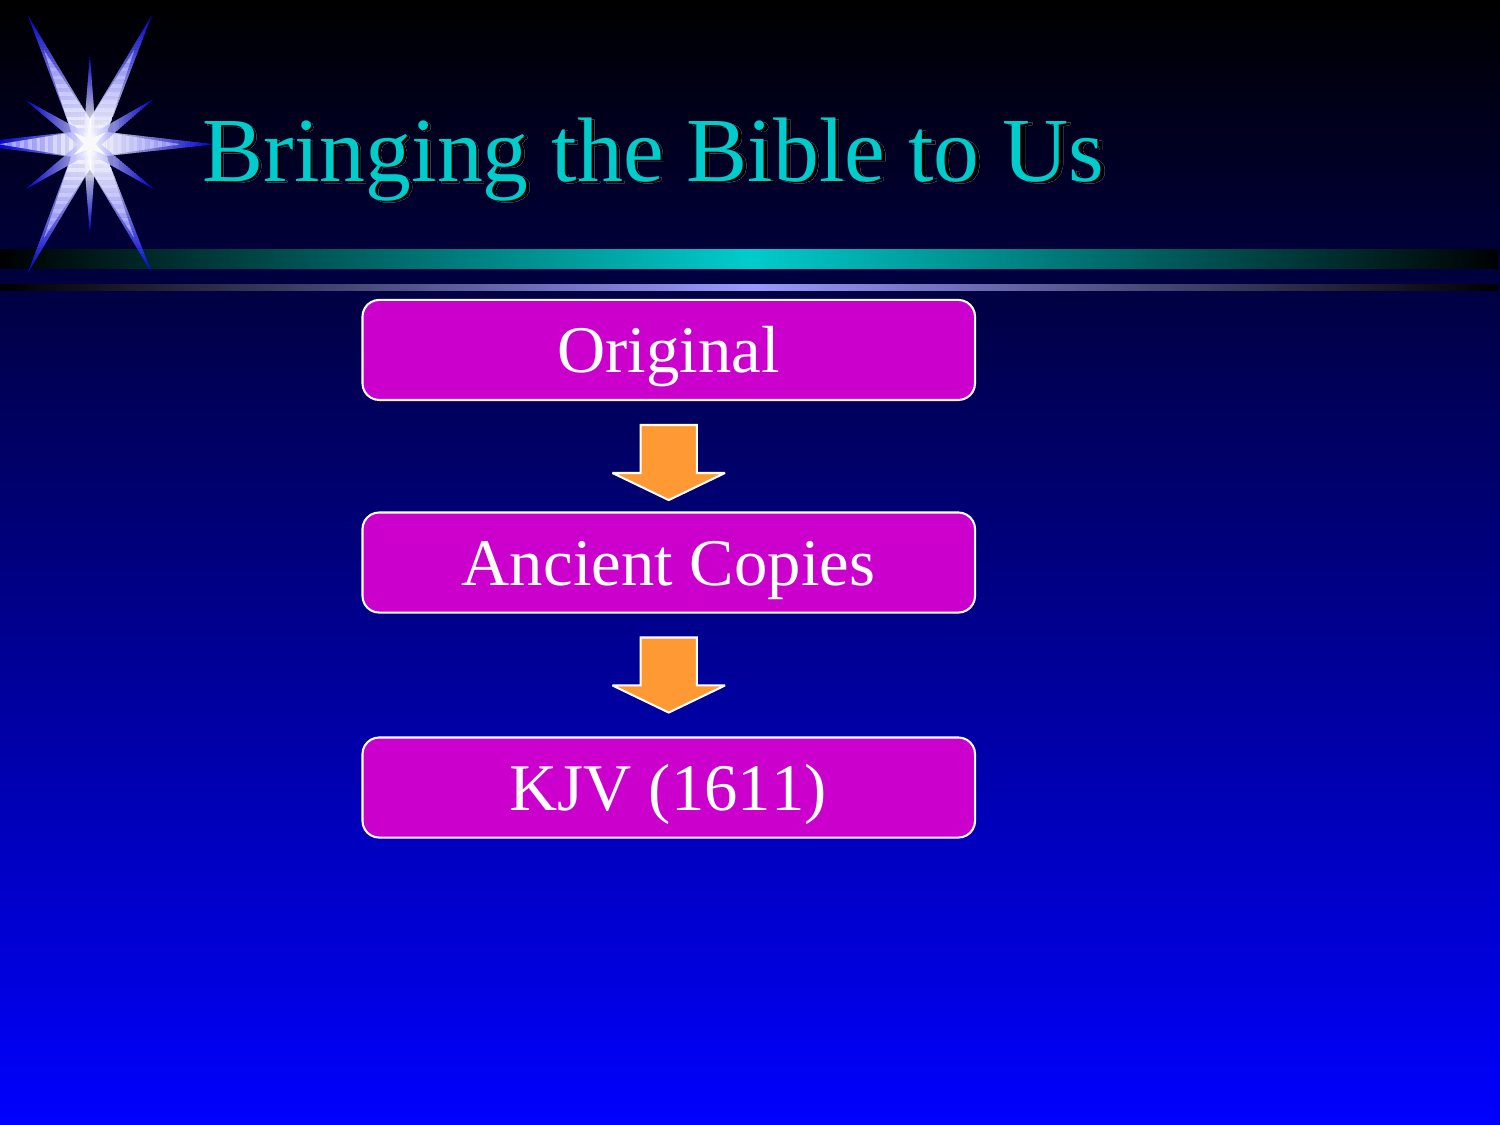

# Bringing the Bible to Us
Original
Ancient Copies
KJV (1611)